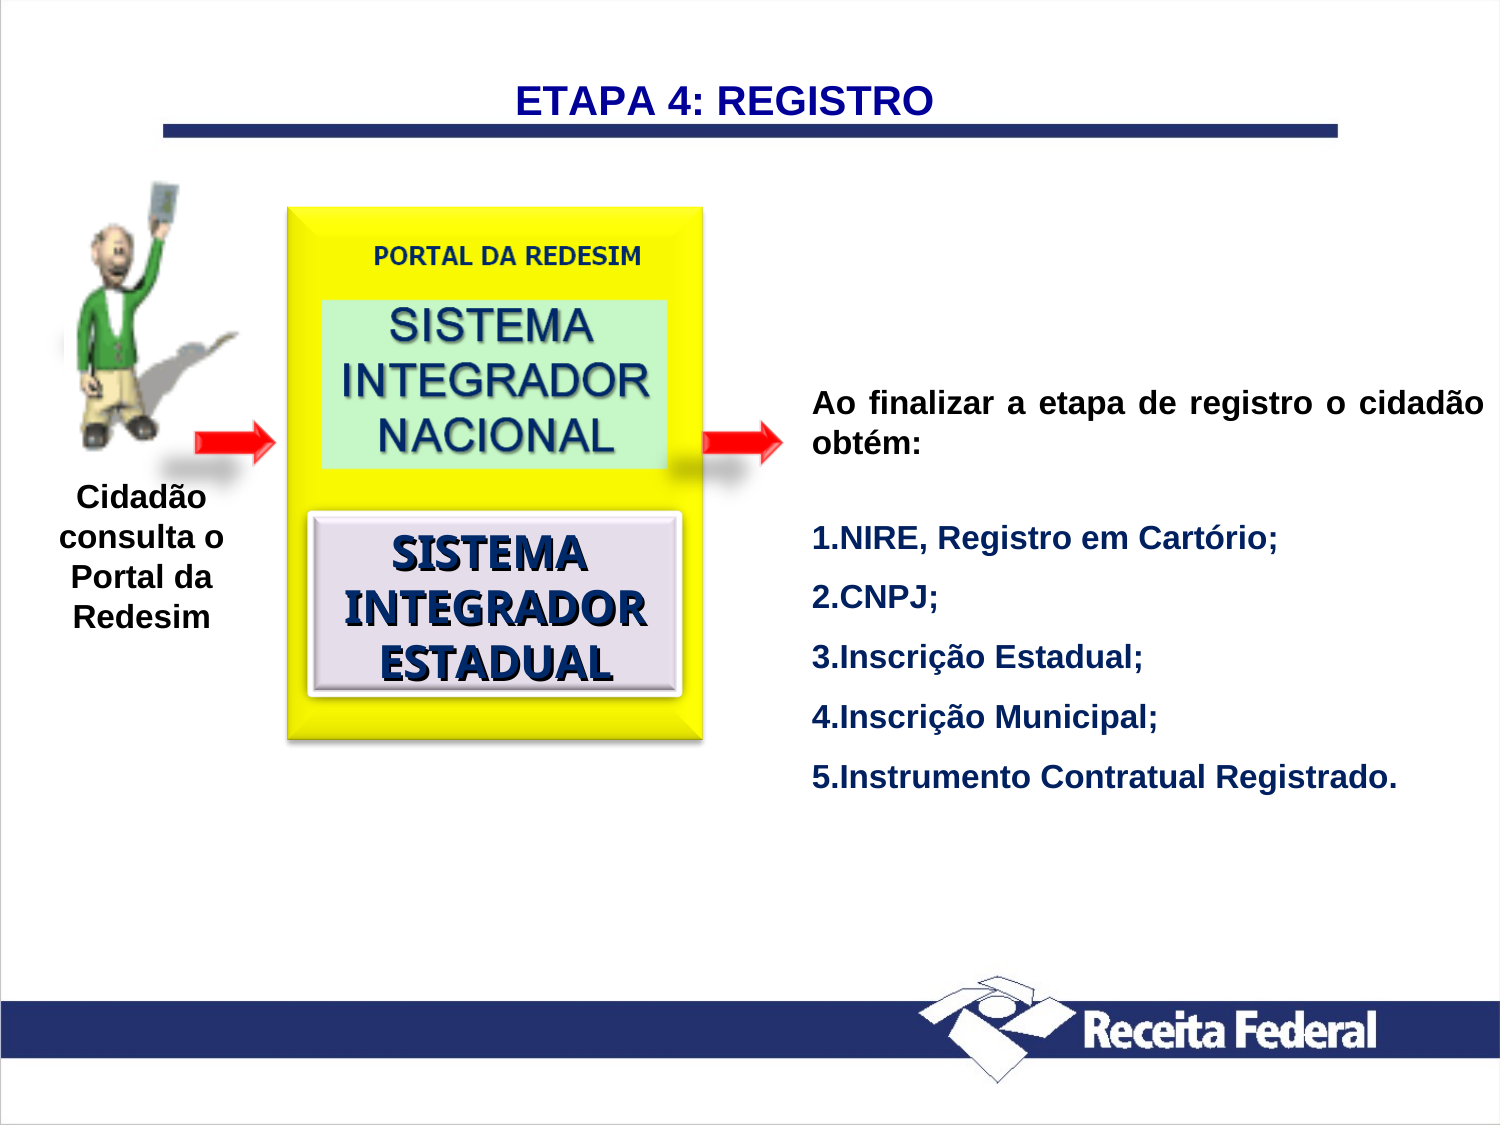

ETAPA 4: REGISTRO
1
Ao finalizar a etapa de registro o cidadão obtém:
NIRE, Registro em Cartório;
CNPJ;
Inscrição Estadual;
Inscrição Municipal;
Instrumento Contratual Registrado.
Cidadão consulta o Portal da Redesim
SISTEMA
INTEGRADOR
ESTADUAL